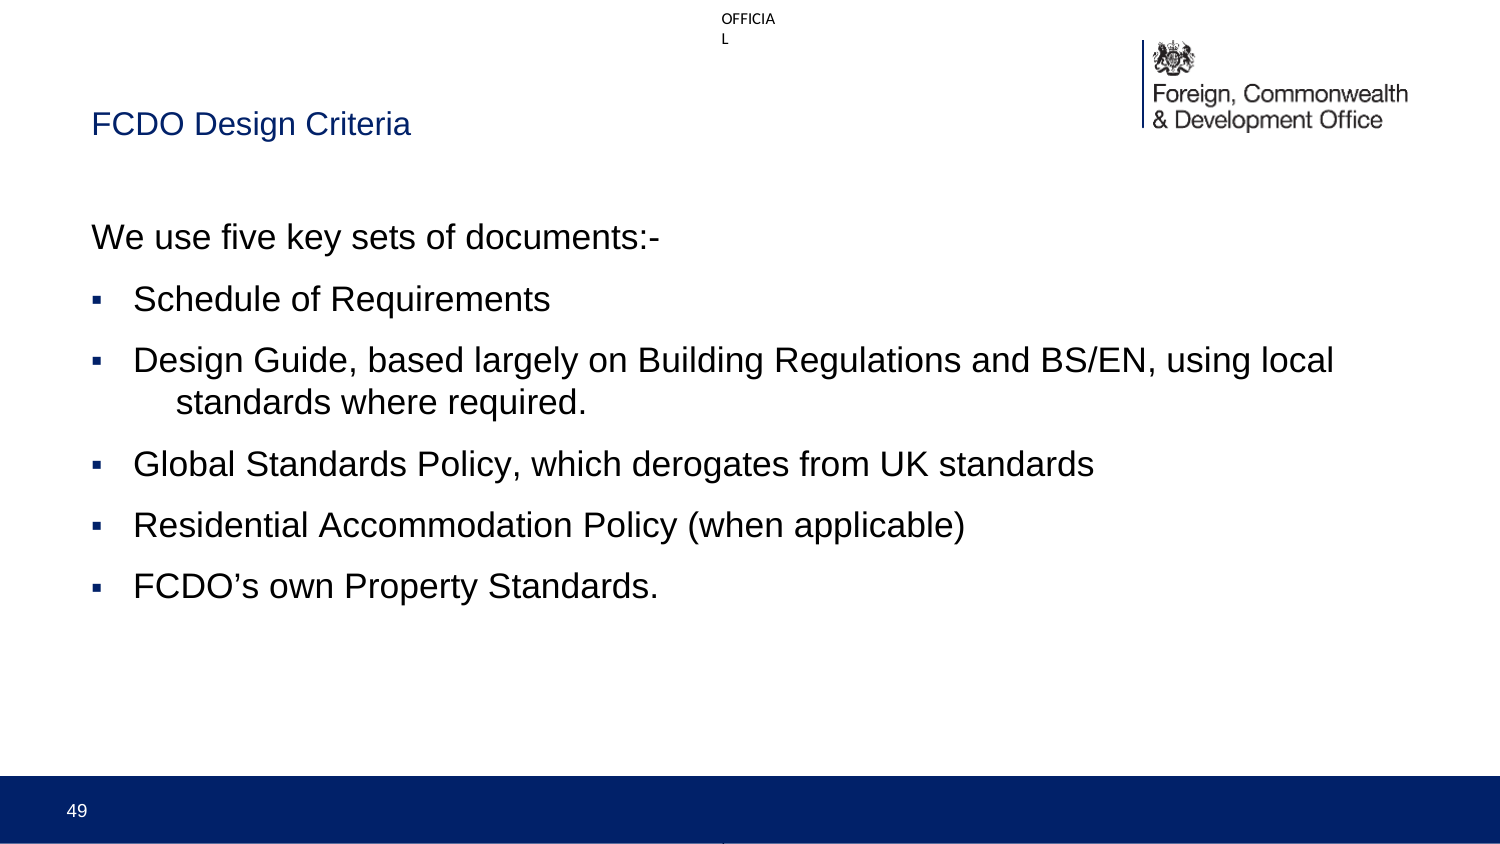

# FCDO Design Criteria
We use five key sets of documents:-
Schedule of Requirements
Design Guide, based largely on Building Regulations and BS/EN, using local standards where required.
Global Standards Policy, which derogates from UK standards
Residential Accommodation Policy (when applicable)
FCDO’s own Property Standards.
IIOC Workshop – Project Delivery